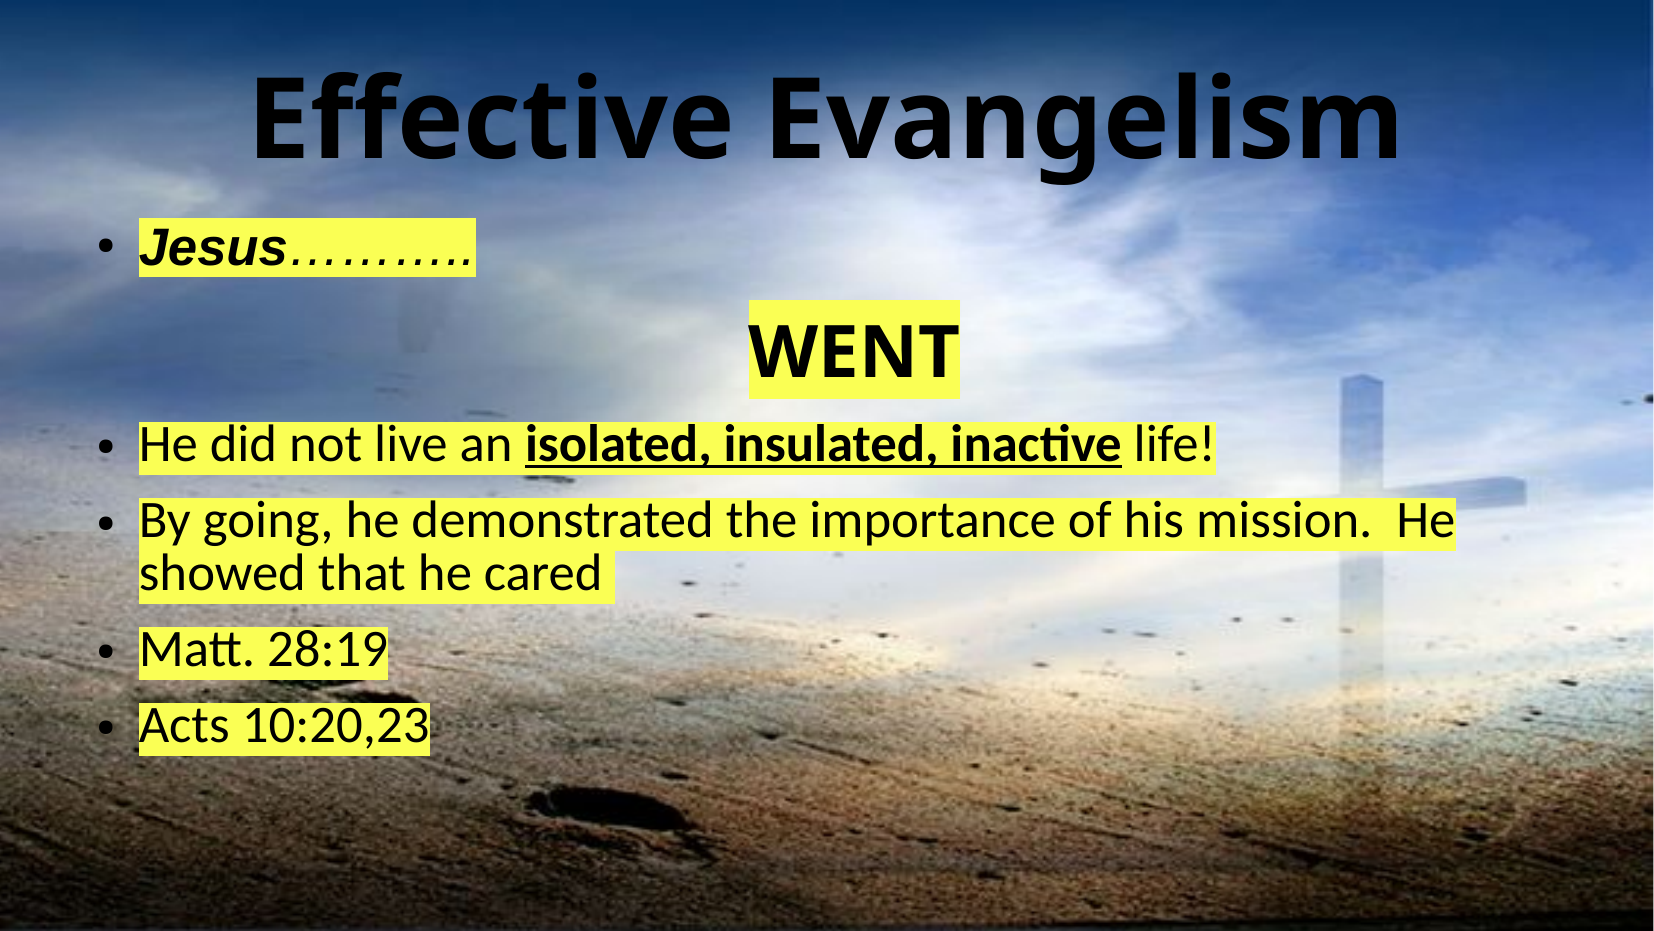

# Effective Evangelism
Jesus………..
WENT
He did not live an isolated, insulated, inactive life!
By going, he demonstrated the importance of his mission. He showed that he cared
Matt. 28:19
Acts 10:20,23